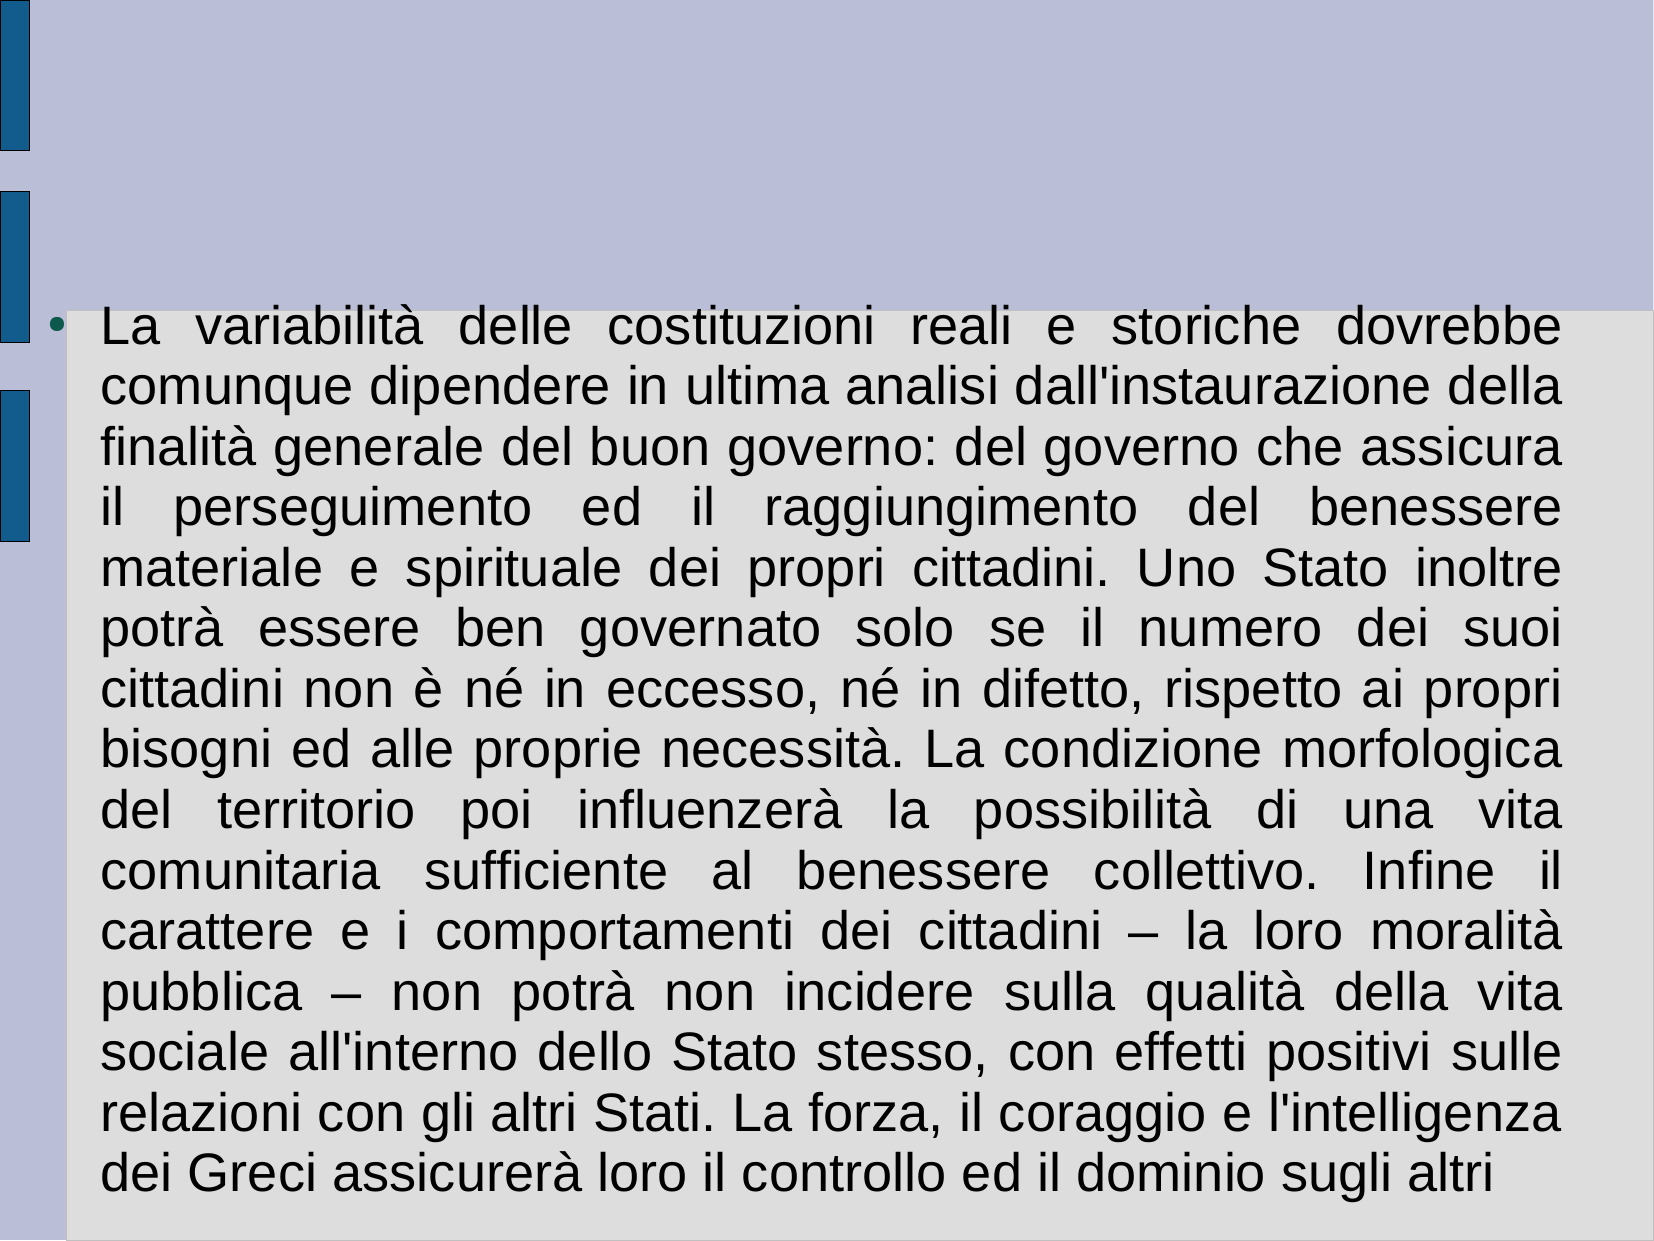

#
La variabilità delle costituzioni reali e storiche dovrebbe comunque dipendere in ultima analisi dall'instaurazione della finalità generale del buon governo: del governo che assicura il perseguimento ed il raggiungimento del benessere materiale e spirituale dei propri cittadini. Uno Stato inoltre potrà essere ben governato solo se il numero dei suoi cittadini non è né in eccesso, né in difetto, rispetto ai propri bisogni ed alle proprie necessità. La condizione morfologica del territorio poi influenzerà la possibilità di una vita comunitaria sufficiente al benessere collettivo. Infine il carattere e i comportamenti dei cittadini – la loro moralità pubblica – non potrà non incidere sulla qualità della vita sociale all'interno dello Stato stesso, con effetti positivi sulle relazioni con gli altri Stati. La forza, il coraggio e l'intelligenza dei Greci assicurerà loro il controllo ed il dominio sugli altri